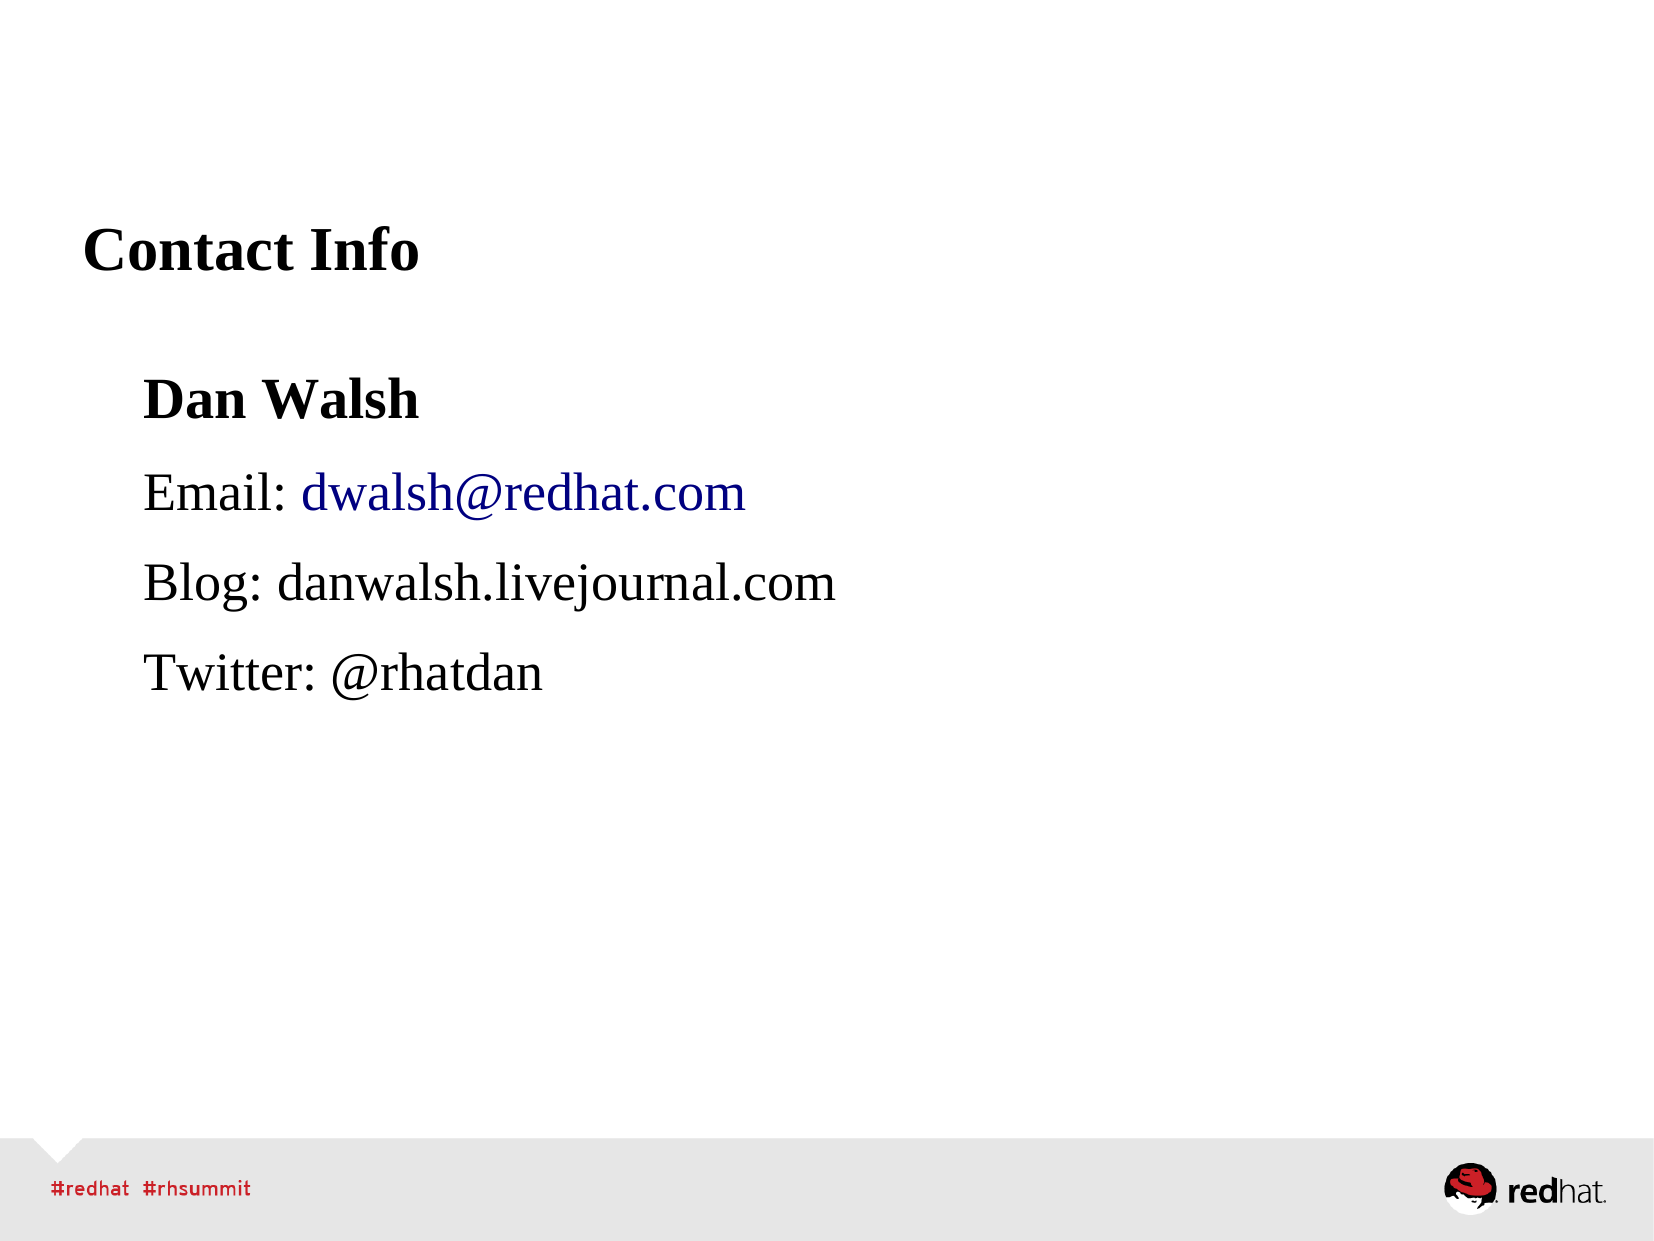

# Contact Info
Dan Walsh
Email: dwalsh@redhat.com
Blog: danwalsh.livejournal.com
Twitter: @rhatdan